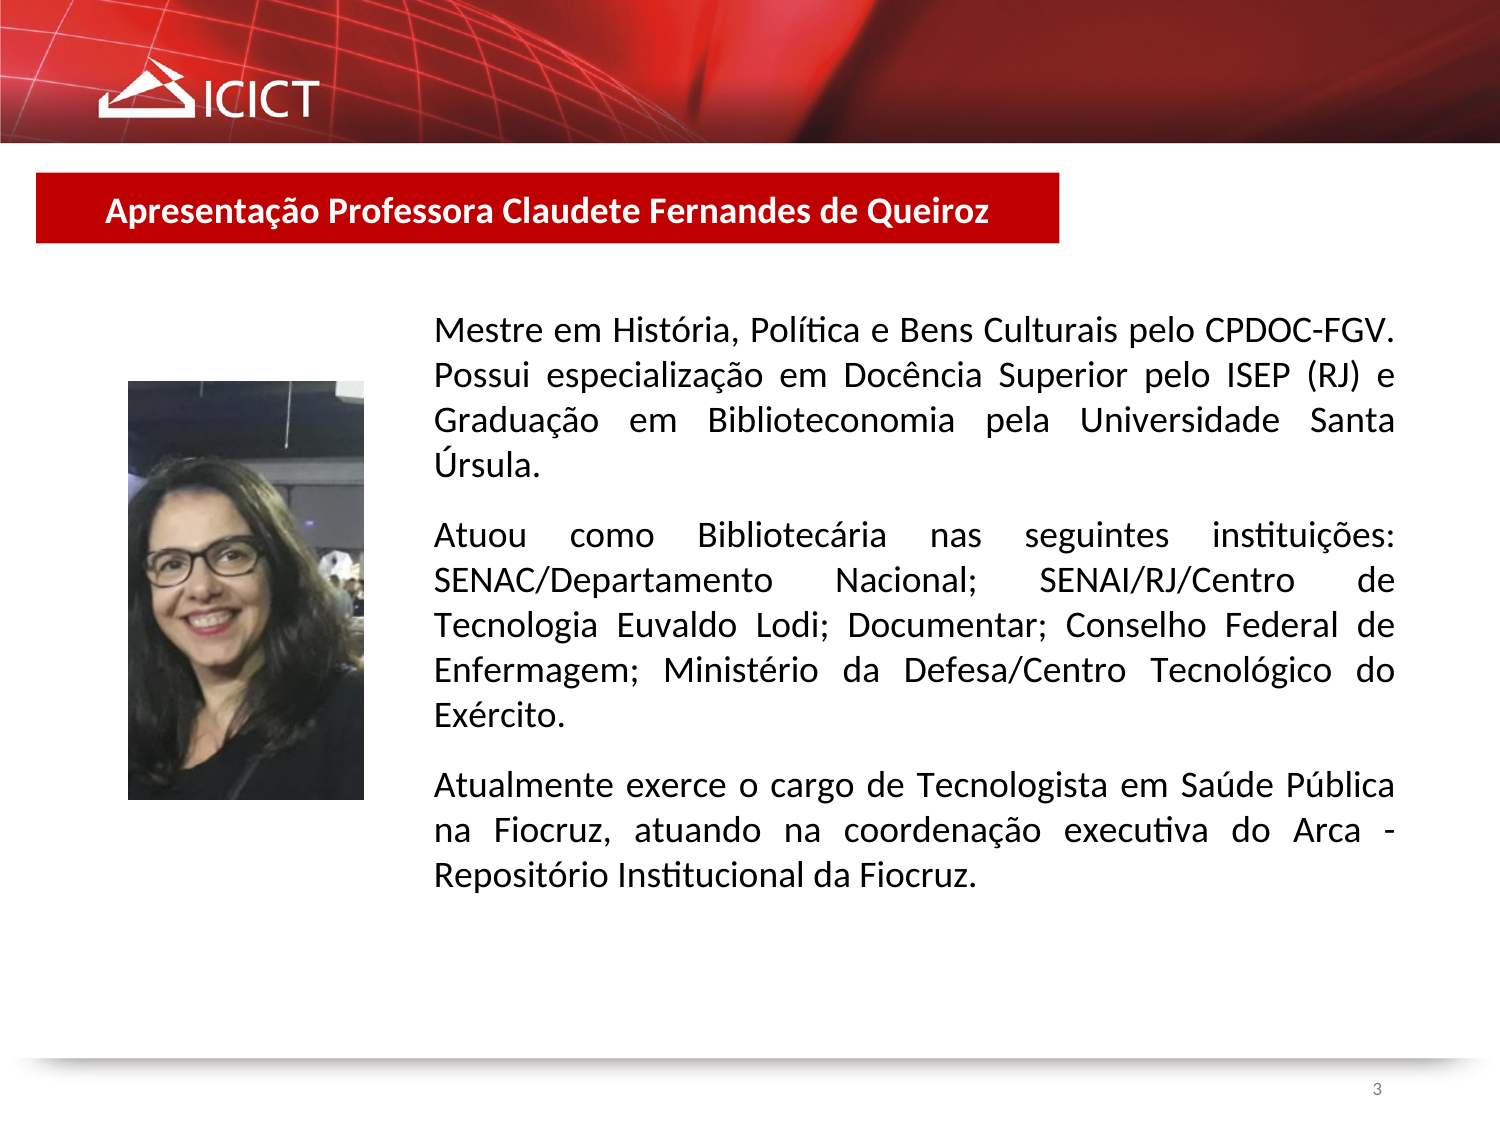

Apresentação Professora Claudete Fernandes de Queiroz
Mestre em História, Política e Bens Culturais pelo CPDOC-FGV. Possui especialização em Docência Superior pelo ISEP (RJ) e Graduação em Biblioteconomia pela Universidade Santa Úrsula.
Atuou como Bibliotecária nas seguintes instituições: SENAC/Departamento Nacional; SENAI/RJ/Centro de Tecnologia Euvaldo Lodi; Documentar; Conselho Federal de Enfermagem; Ministério da Defesa/Centro Tecnológico do Exército.
Atualmente exerce o cargo de Tecnologista em Saúde Pública na Fiocruz, atuando na coordenação executiva do Arca -Repositório Institucional da Fiocruz.